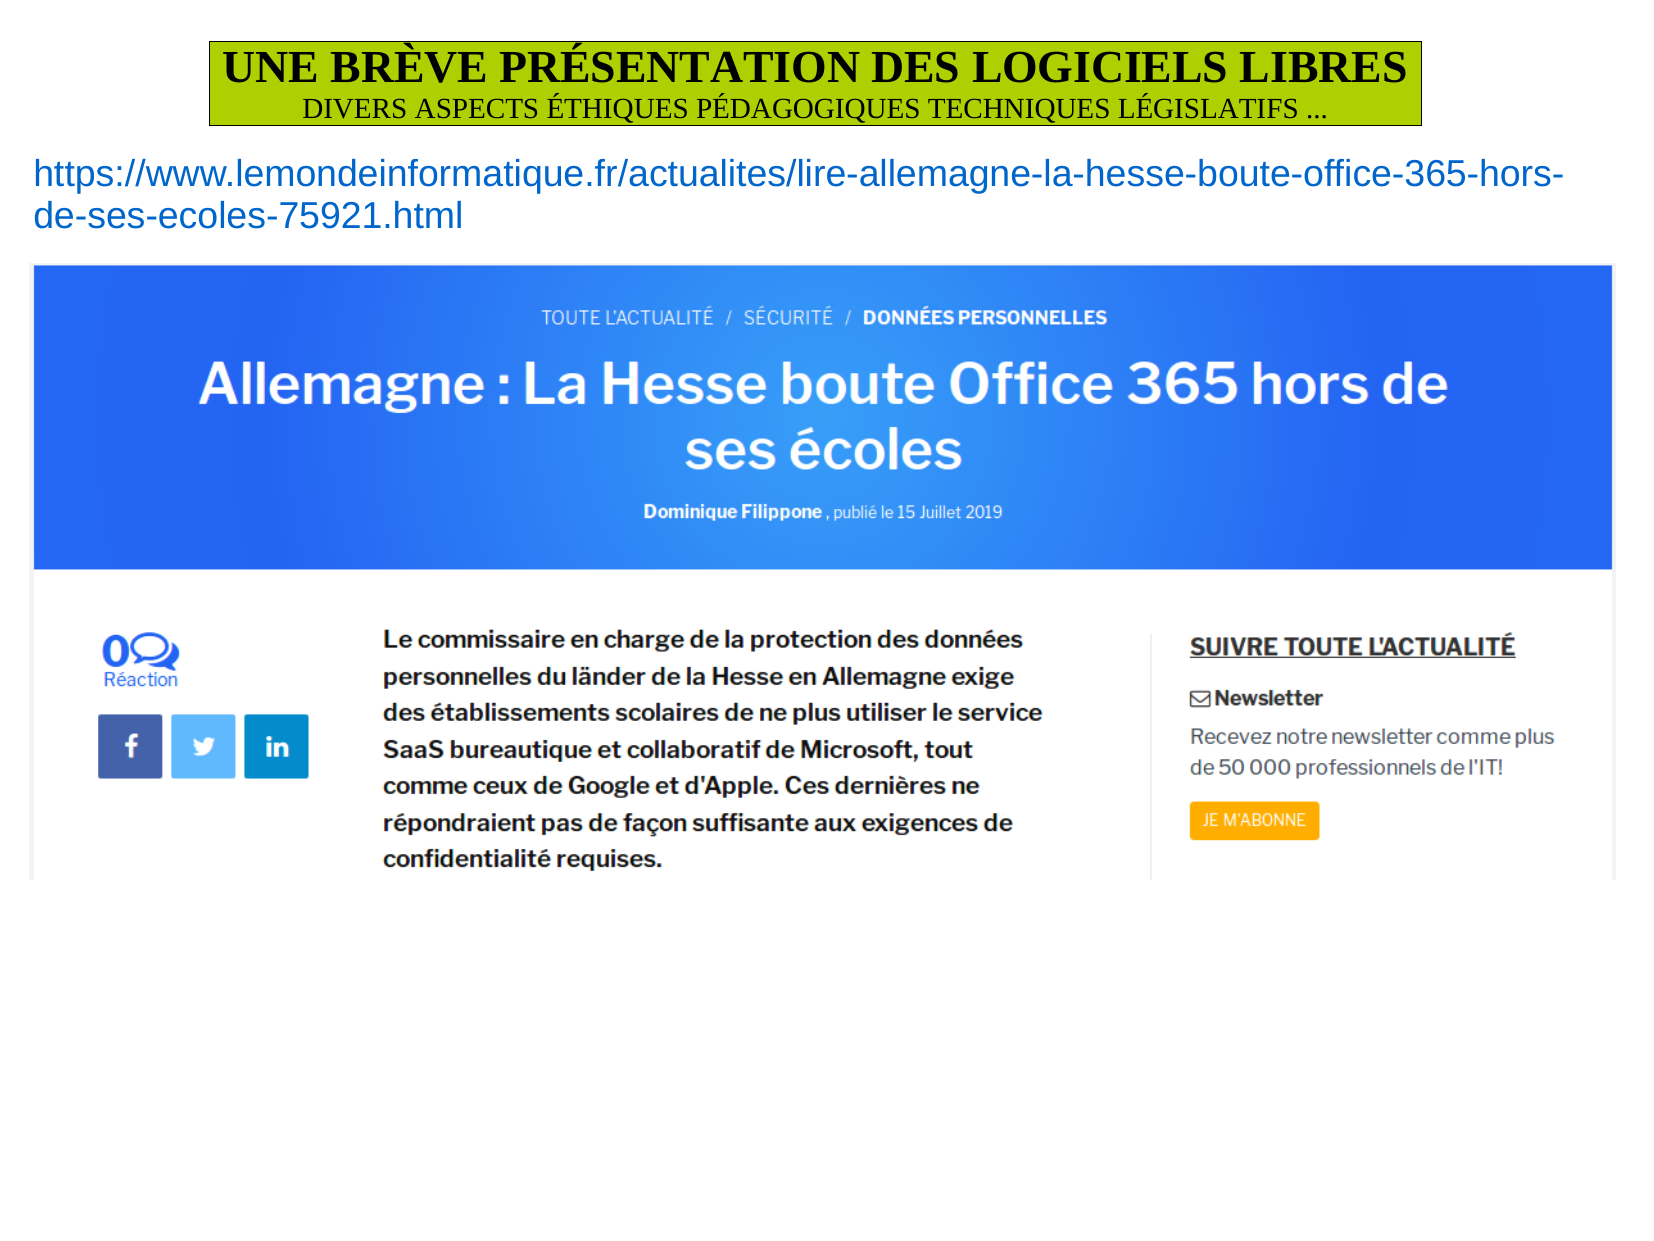

UNE BRÈVE PRÉSENTATION DES LOGICIELS LIBRES
DIVERS ASPECTS ÉTHIQUES PÉDAGOGIQUES TECHNIQUES LÉGISLATIFS ...
https://www.lemondeinformatique.fr/actualites/lire-allemagne-la-hesse-boute-office-365-hors-de-ses-ecoles-75921.html